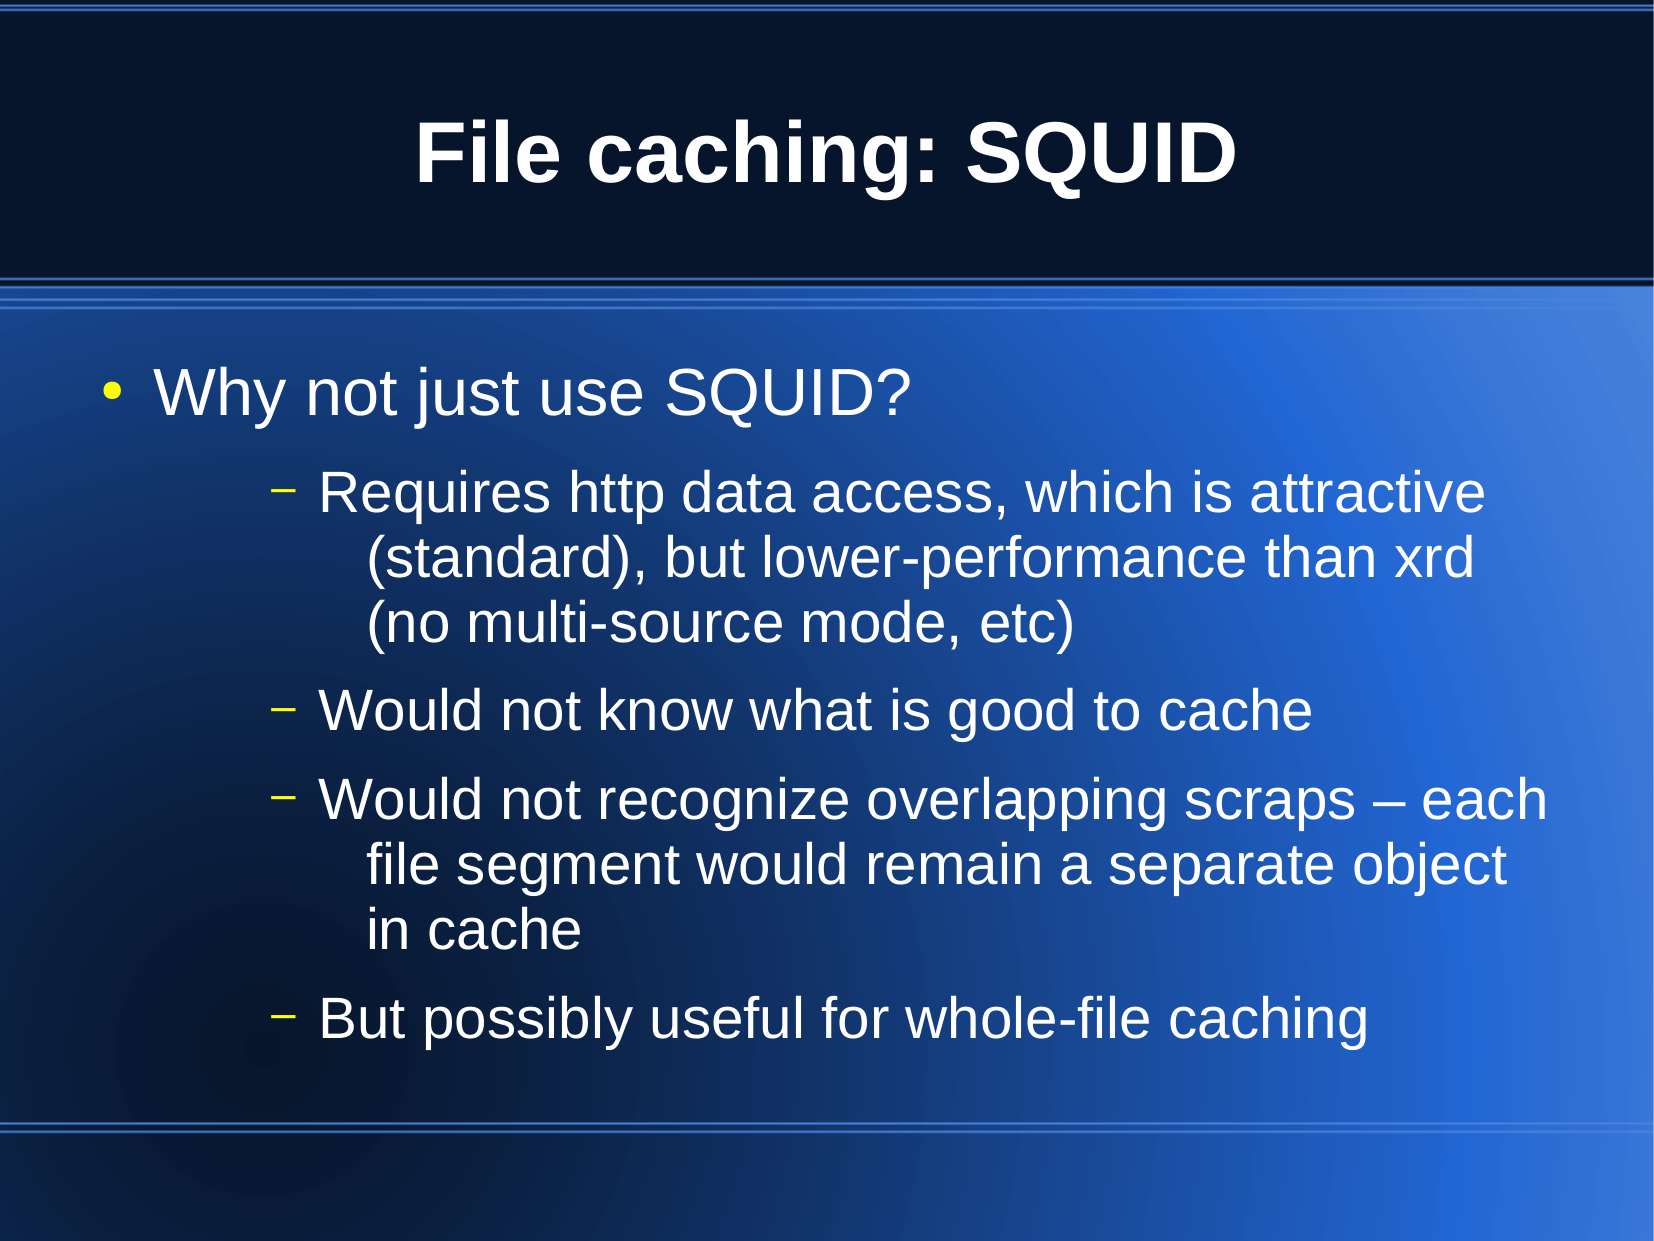

# File caching: SQUID
Why not just use SQUID?
Requires http data access, which is attractive (standard), but lower-performance than xrd (no multi-source mode, etc)
Would not know what is good to cache
Would not recognize overlapping scraps – each file segment would remain a separate object in cache
But possibly useful for whole-file caching